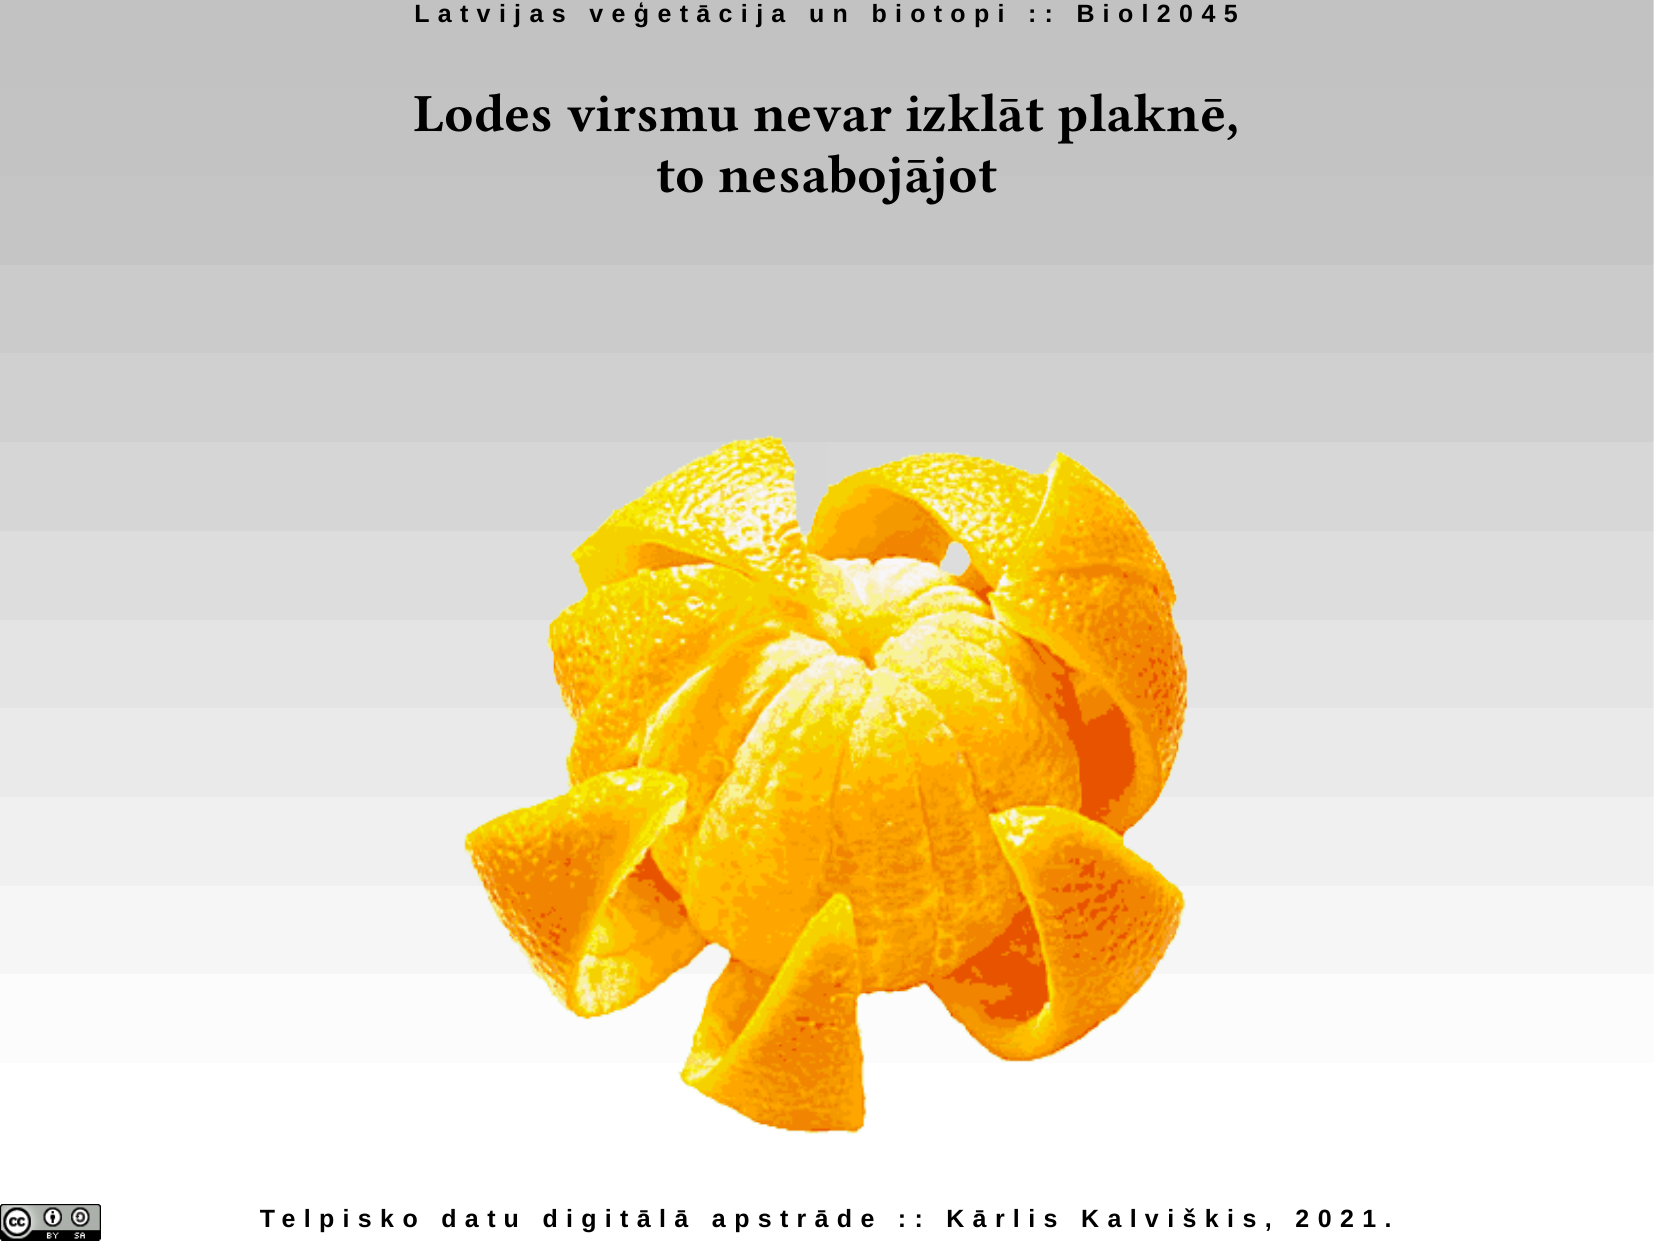

# Lodes virsmu nevar izklāt plaknē, to nesabojājot